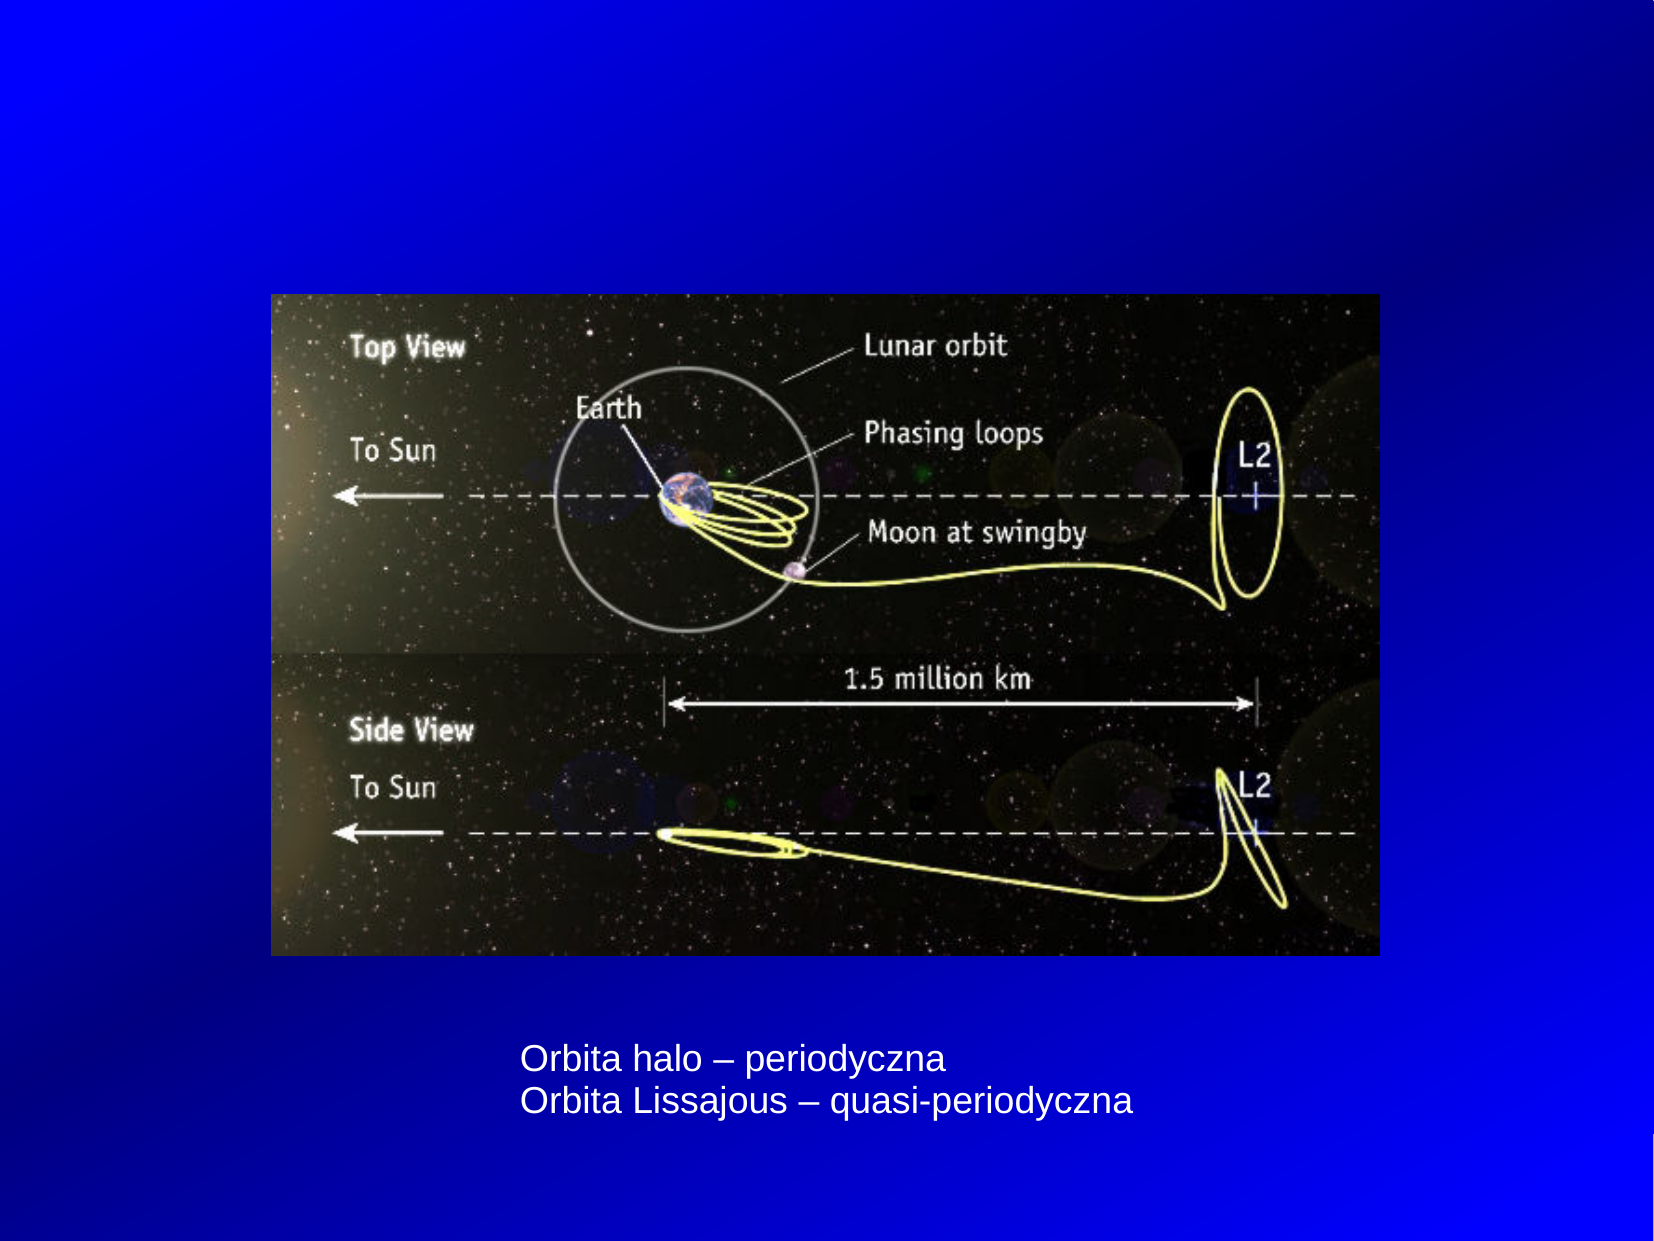

Orbita halo – periodyczna
Orbita Lissajous – quasi-periodyczna